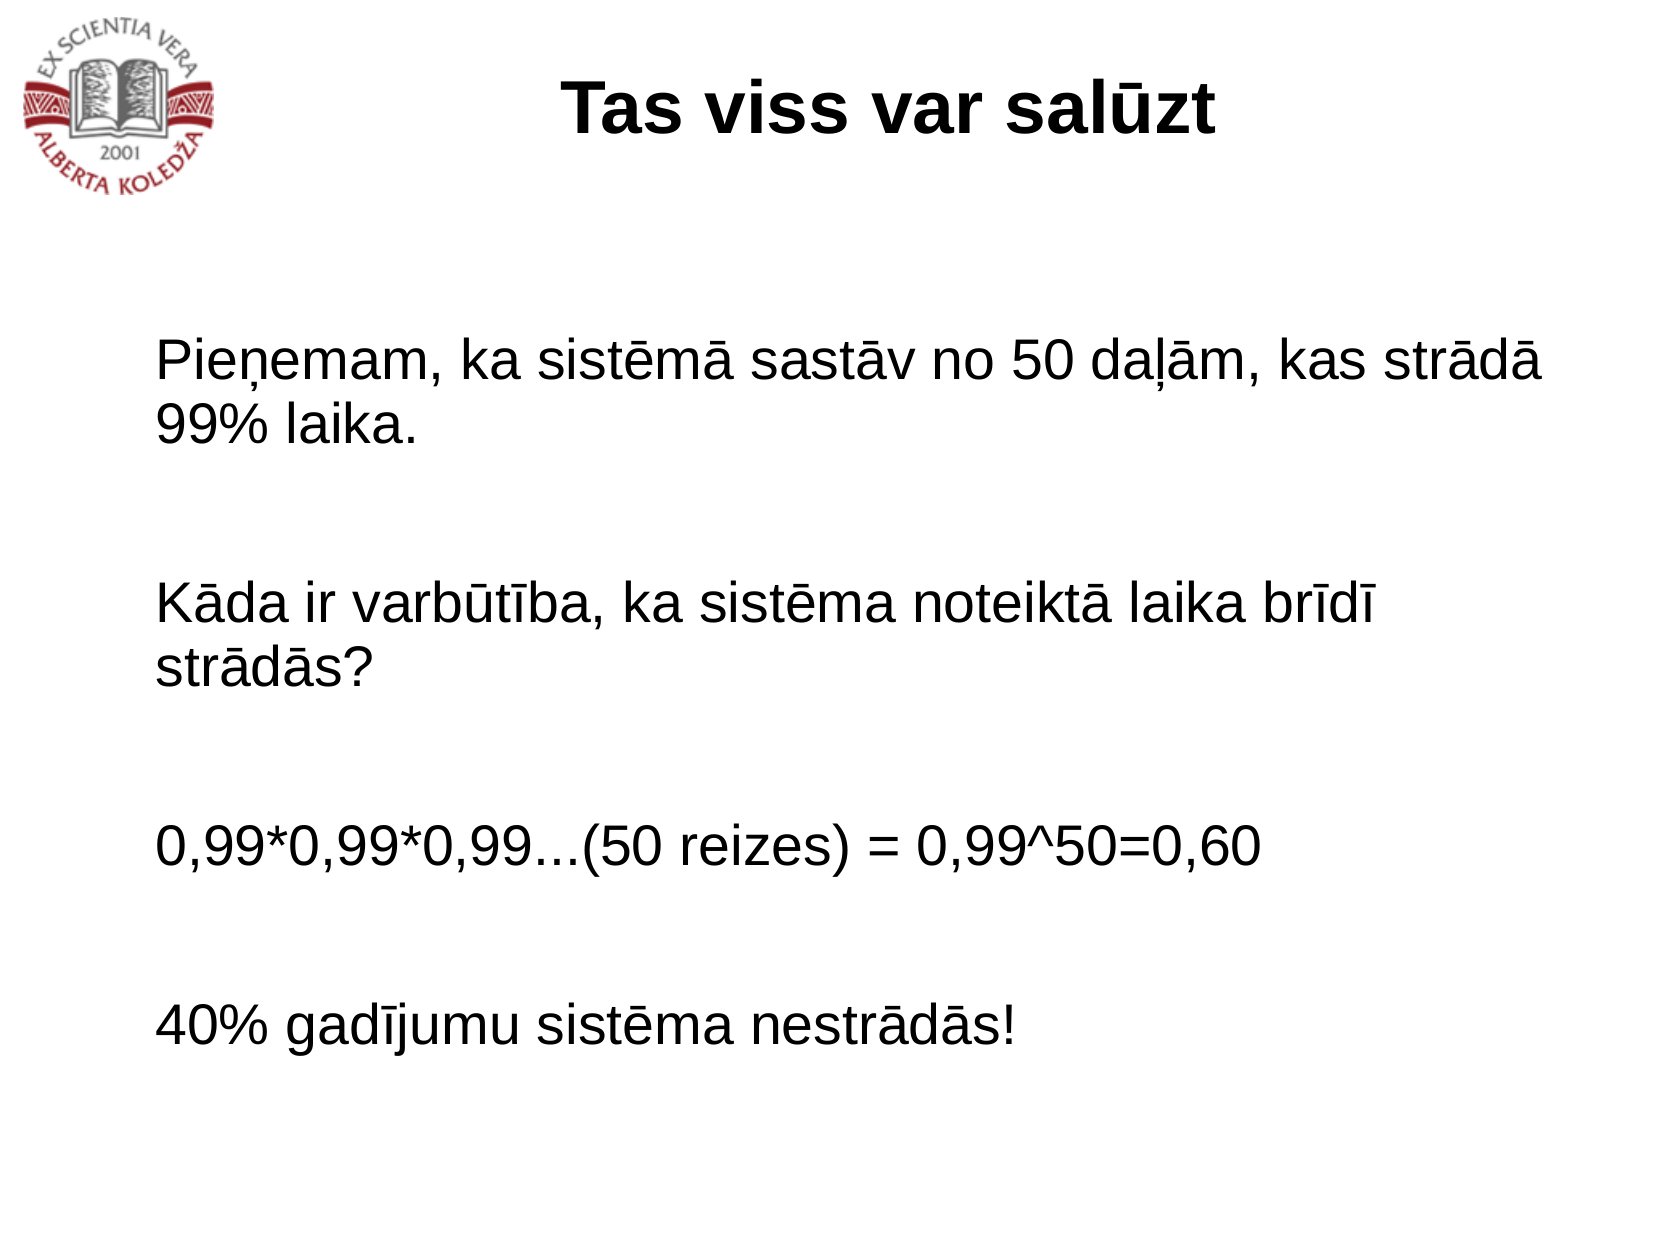

# Tas viss var salūzt
Pieņemam, ka sistēmā sastāv no 50 daļām, kas strādā 99% laika.
Kāda ir varbūtība, ka sistēma noteiktā laika brīdī strādās?
0,99*0,99*0,99...(50 reizes) = 0,99^50=0,60
40% gadījumu sistēma nestrādās!